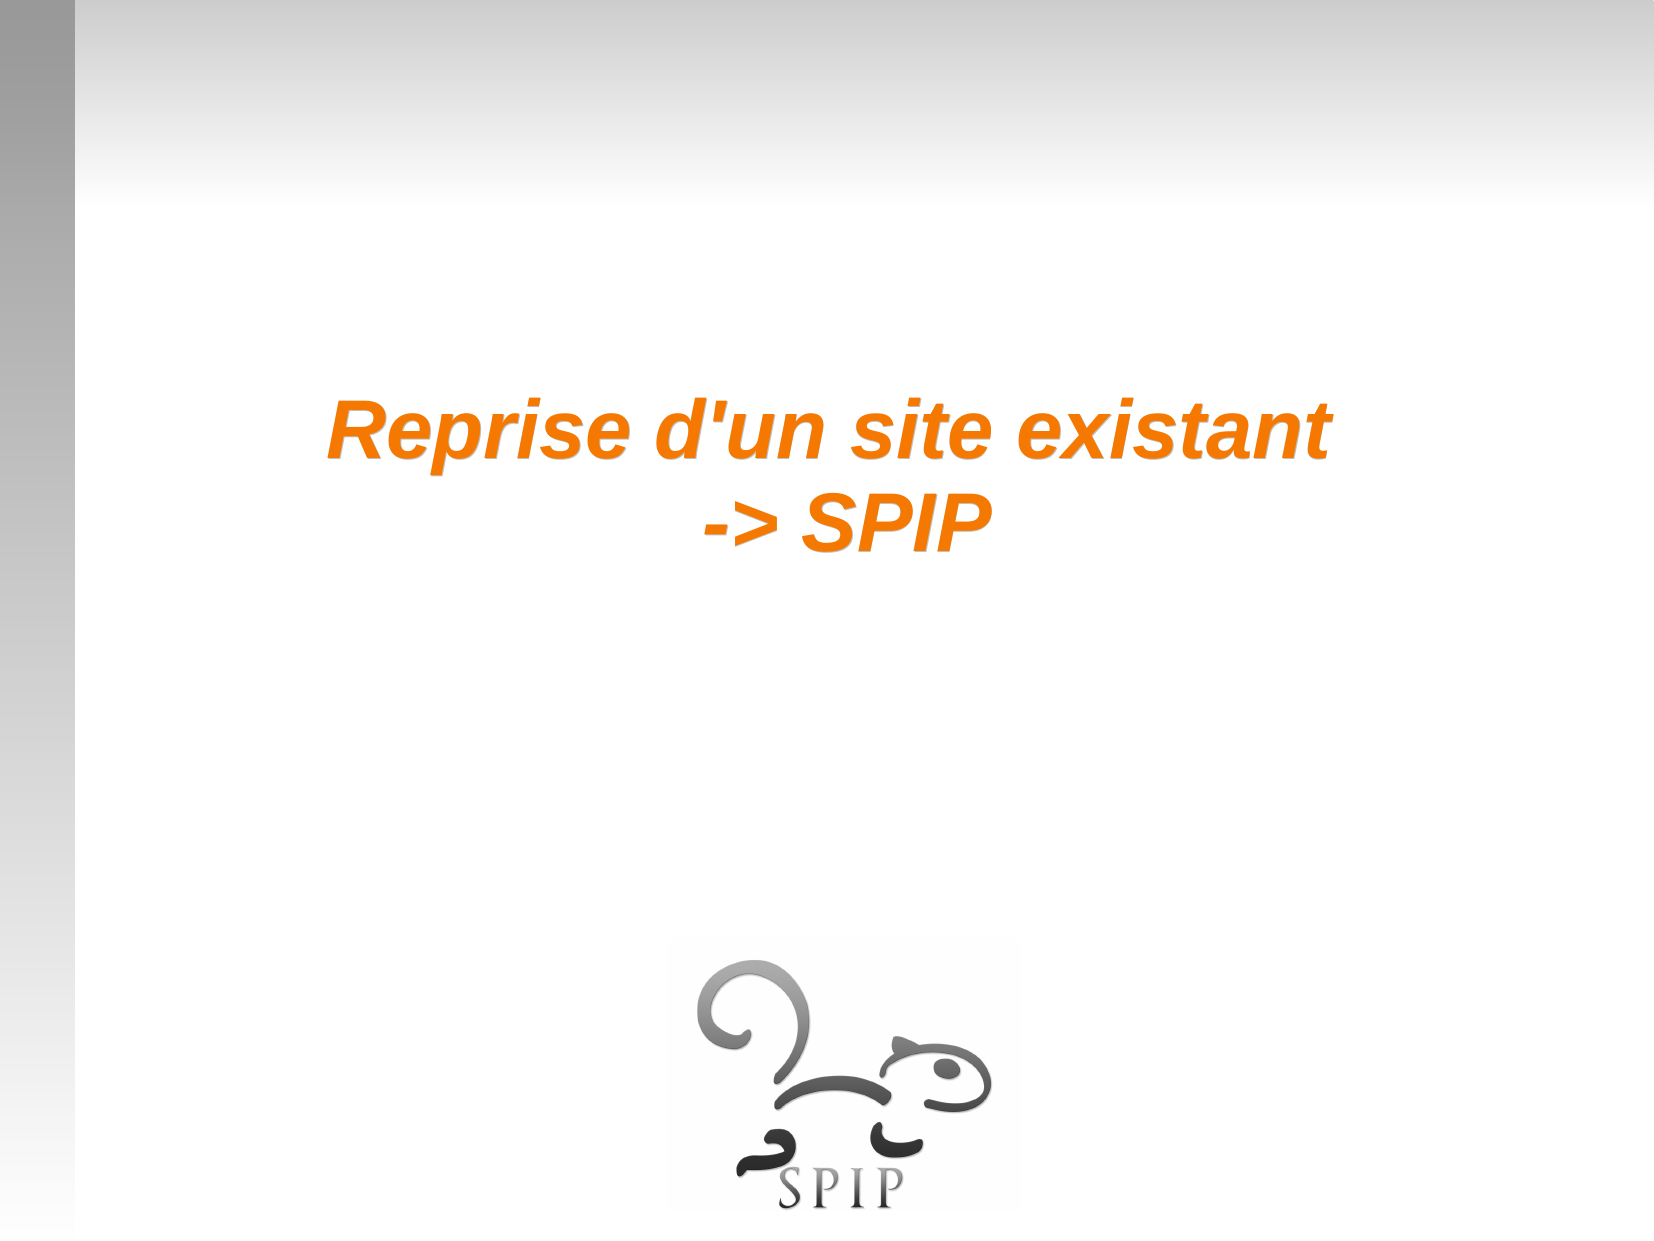

# Reprise d'un site existant -> SPIP